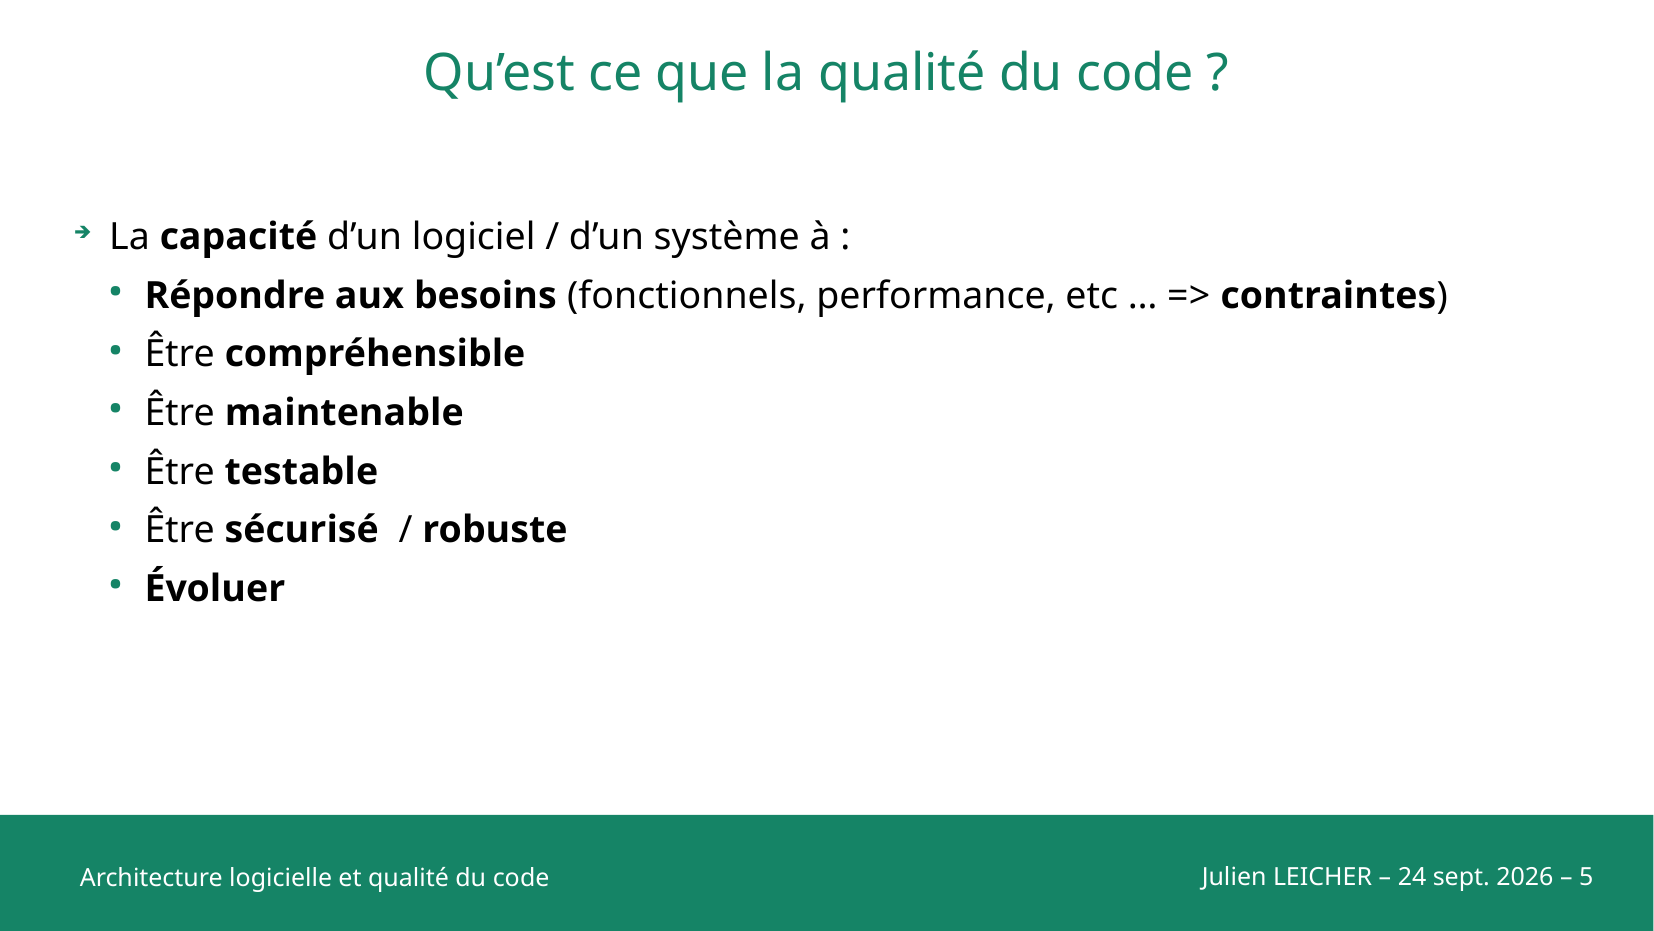

Qu’est ce que la qualité du code ?
La capacité d’un logiciel / d’un système à :
Répondre aux besoins (fonctionnels, performance, etc … => contraintes)
Être compréhensible
Être maintenable
Être testable
Être sécurisé / robuste
Évoluer
Julien LEICHER – –
Architecture logicielle et qualité du code